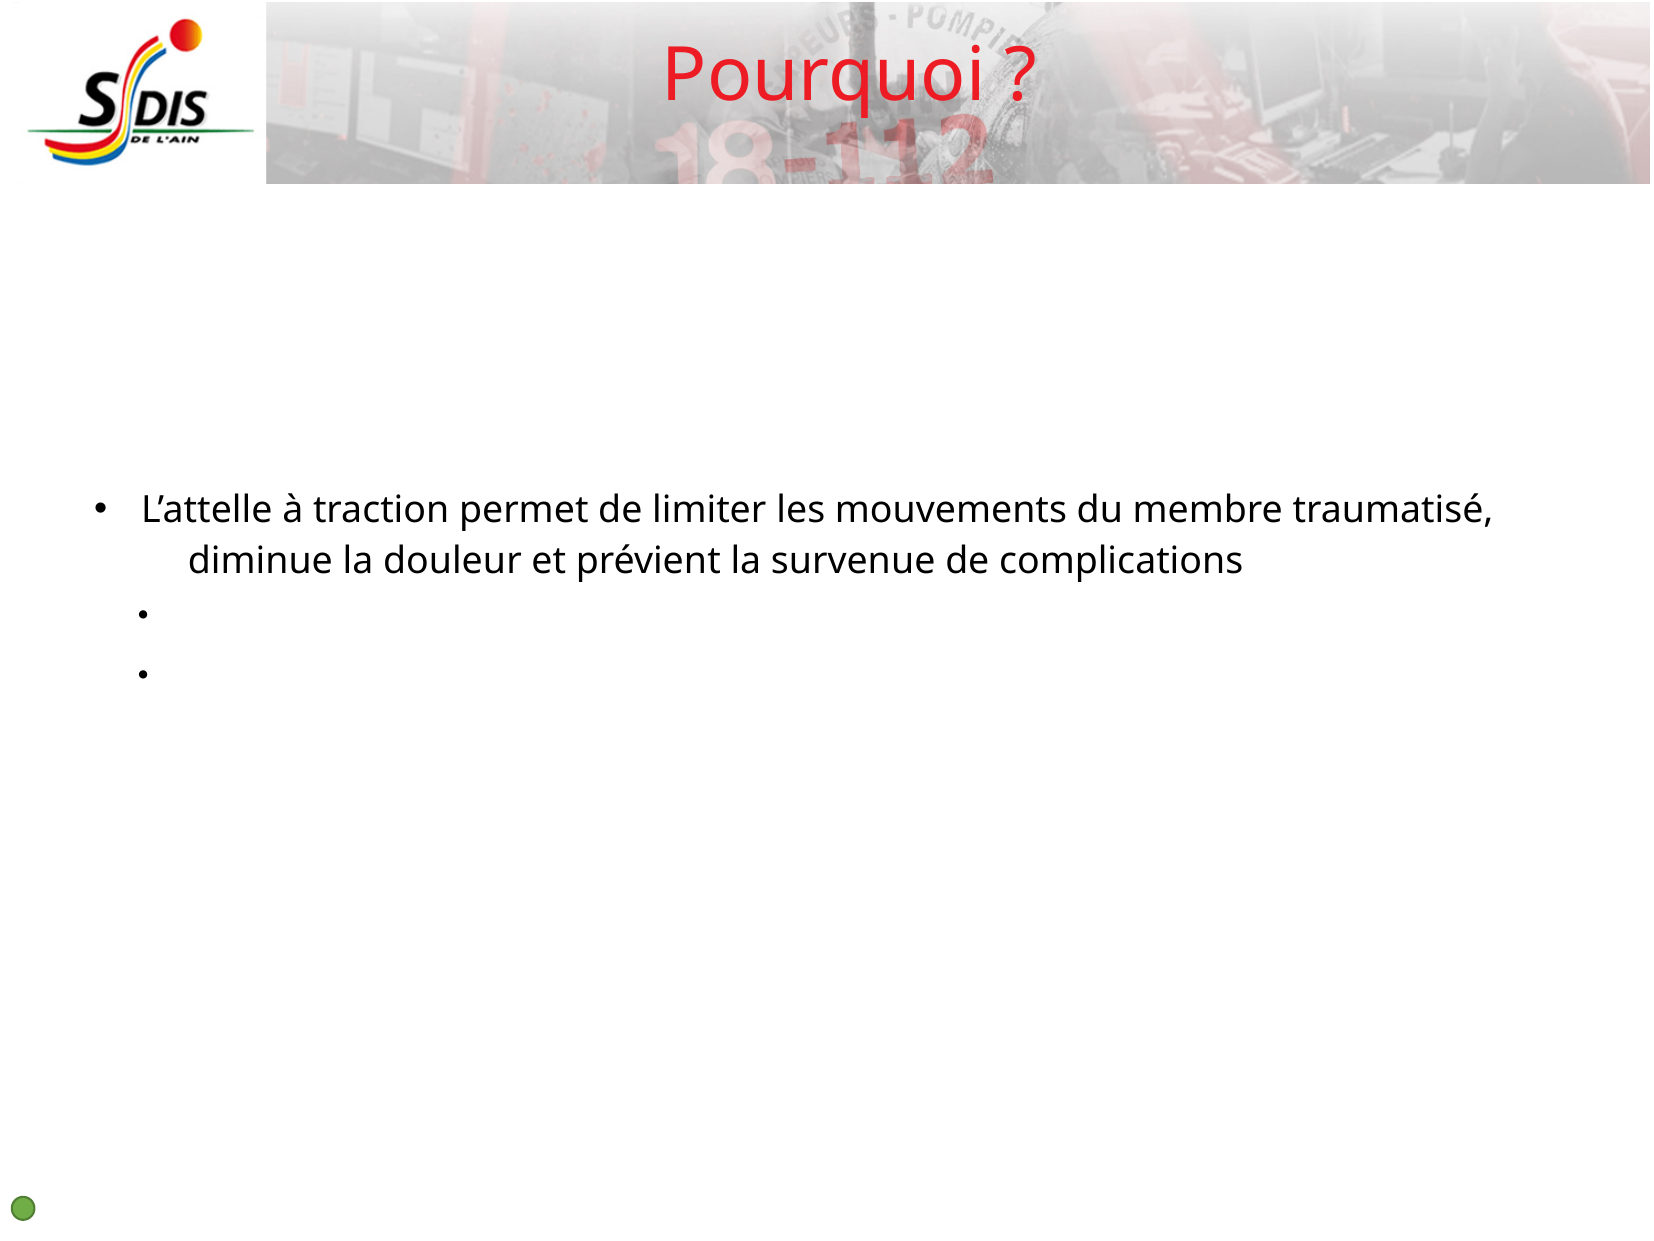

# Pourquoi ?
L’attelle à traction permet de limiter les mouvements du membre traumatisé, diminue la douleur et prévient la survenue de complications